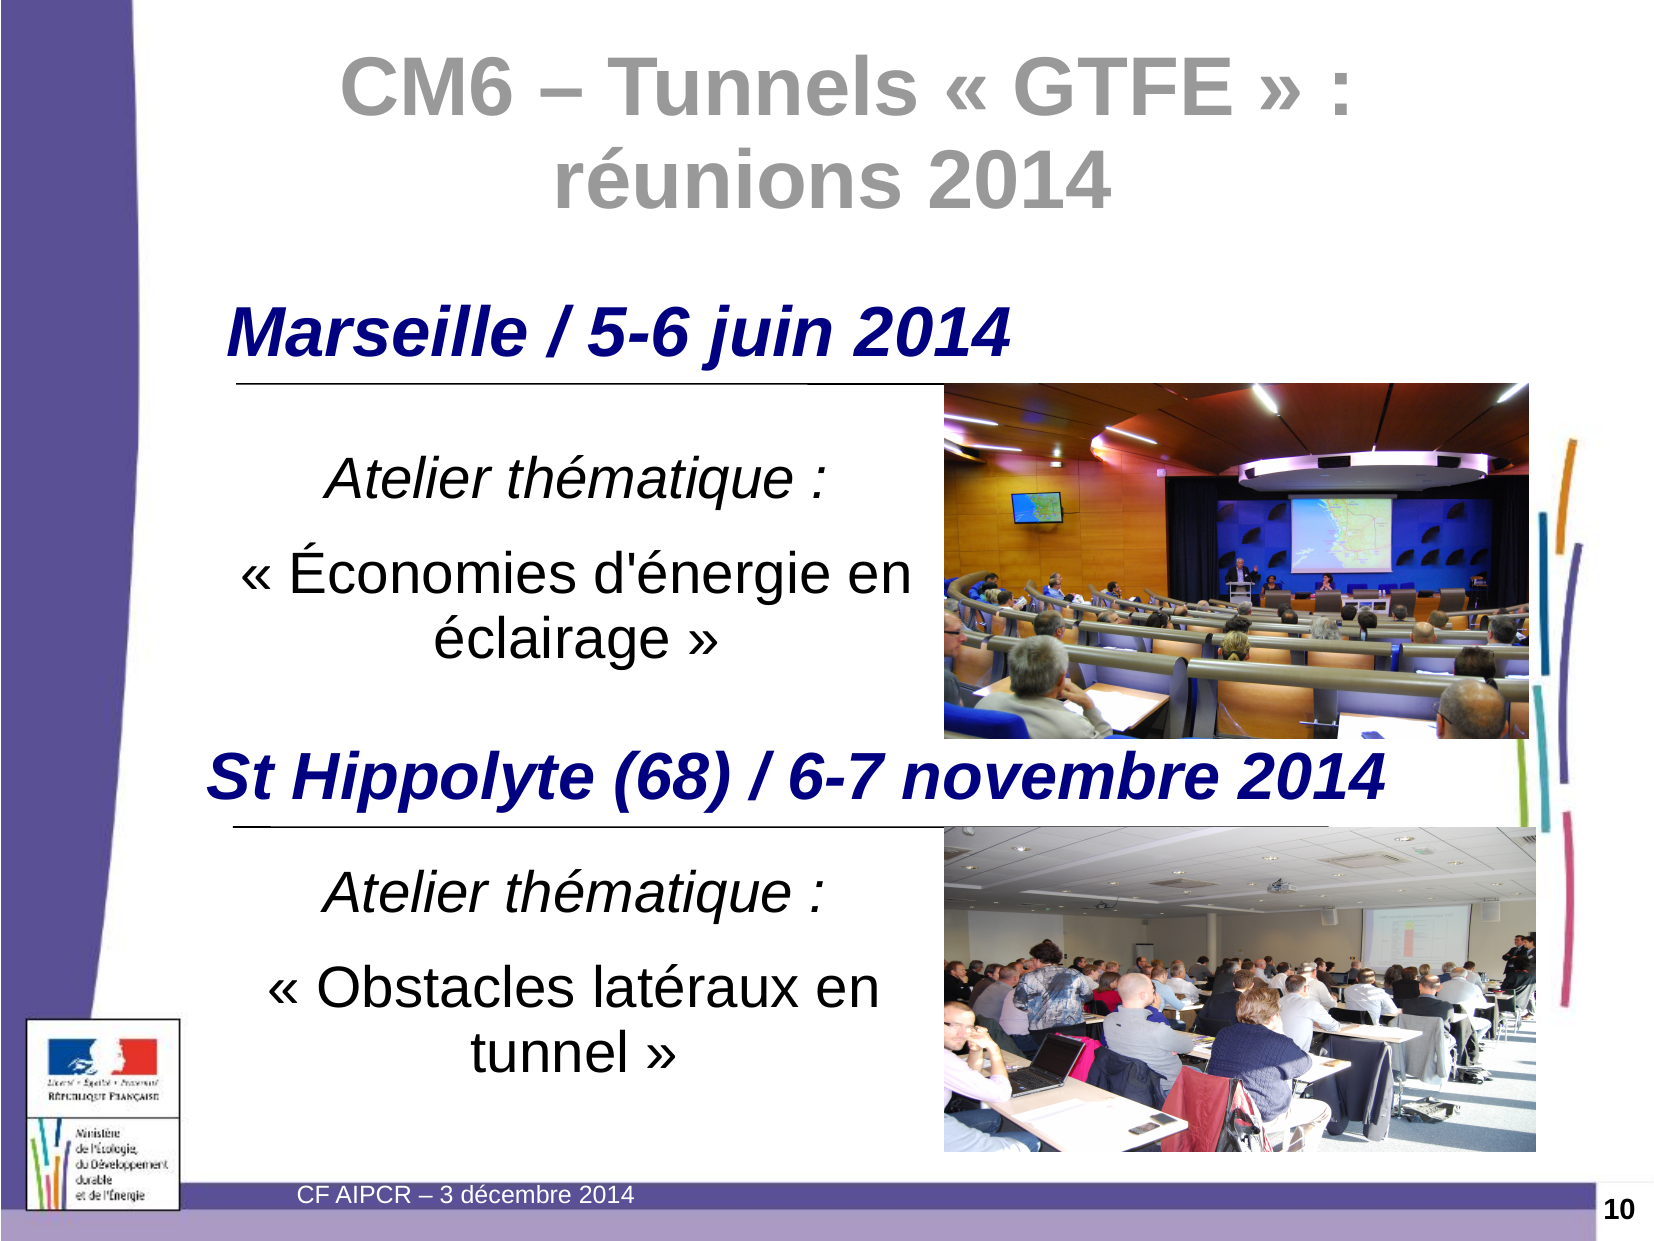

# CM6 – Tunnels « GTFE » : réunions 2014
Marseille / 5-6 juin 2014
Atelier thématique :
« Économies d'énergie en éclairage »
St Hippolyte (68) / 6-7 novembre 2014
Atelier thématique :
« Obstacles latéraux en tunnel »
CF AIPCR – 3 décembre 2014
10